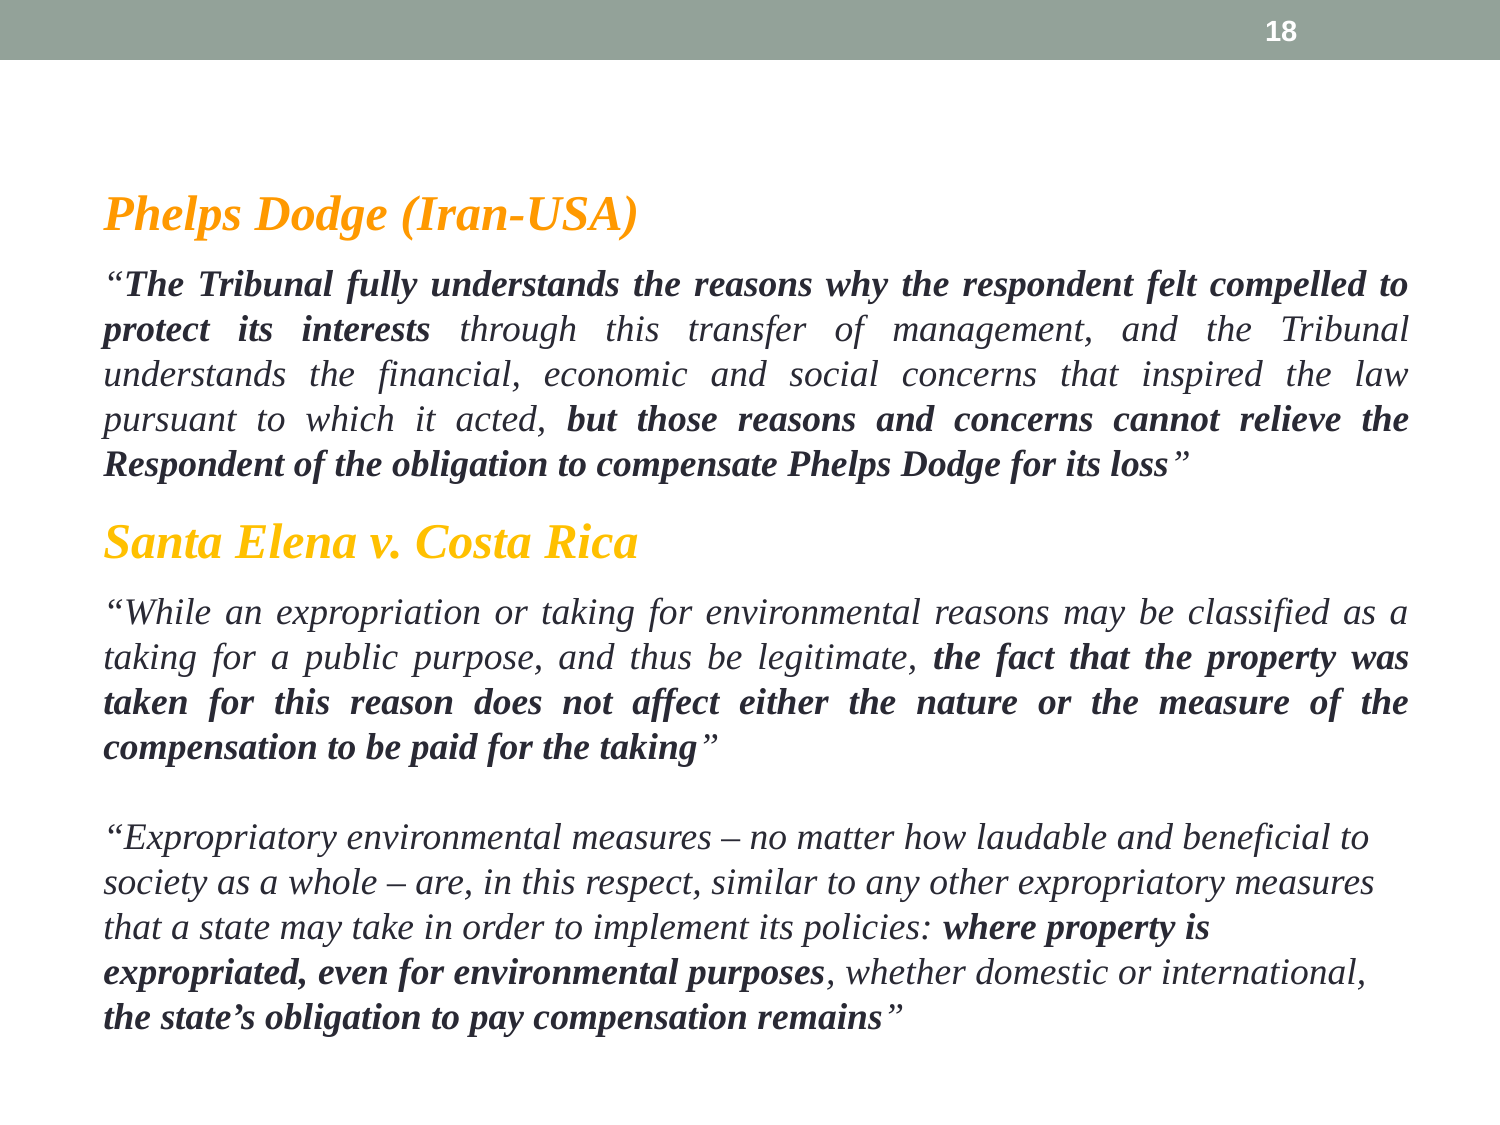

Phelps Dodge (Iran-USA)
“The Tribunal fully understands the reasons why the respondent felt compelled to protect its interests through this transfer of management, and the Tribunal understands the financial, economic and social concerns that inspired the law pursuant to which it acted, but those reasons and concerns cannot relieve the Respondent of the obligation to compensate Phelps Dodge for its loss”
Santa Elena v. Costa Rica
“While an expropriation or taking for environmental reasons may be classified as a taking for a public purpose, and thus be legitimate, the fact that the property was taken for this reason does not affect either the nature or the measure of the compensation to be paid for the taking”
“Expropriatory environmental measures – no matter how laudable and beneficial to society as a whole – are, in this respect, similar to any other expropriatory measures that a state may take in order to implement its policies: where property is expropriated, even for environmental purposes, whether domestic or international, the state’s obligation to pay compensation remains”